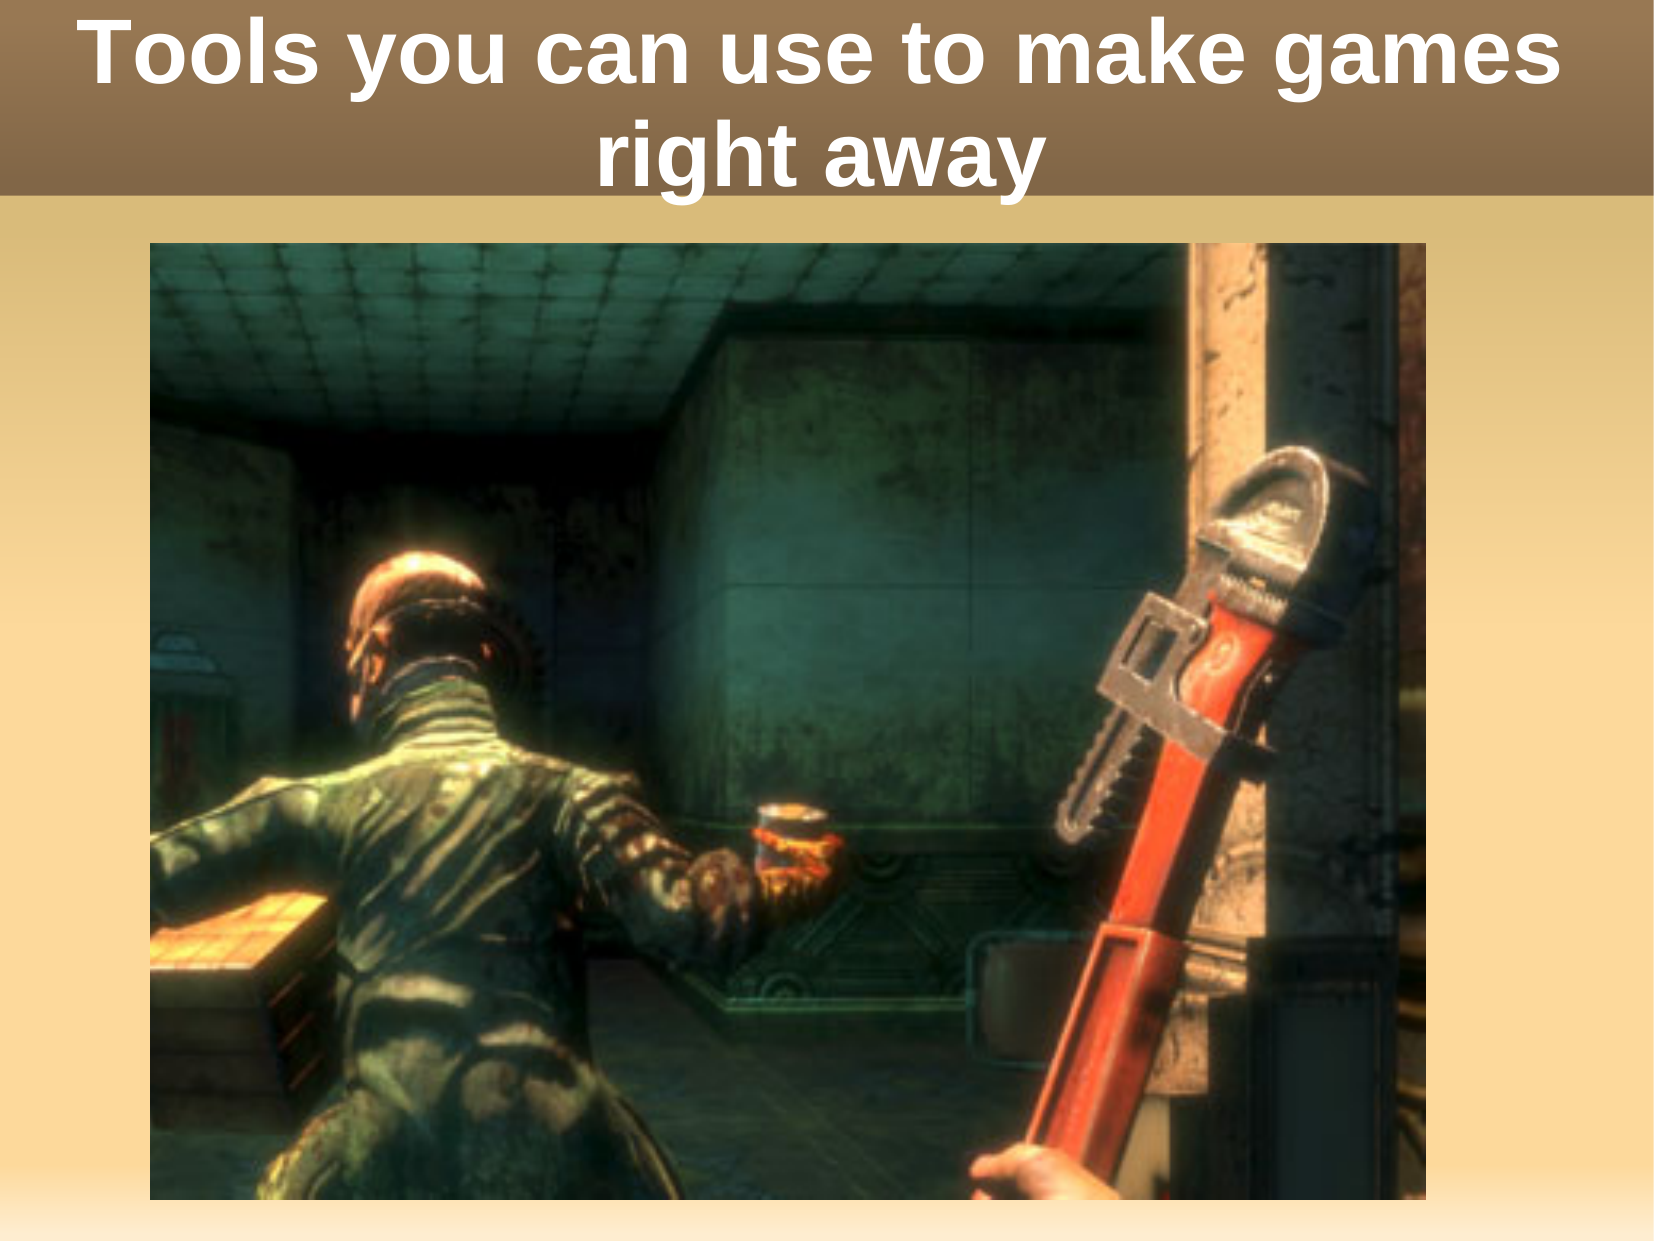

# Tools you can use to make games right away